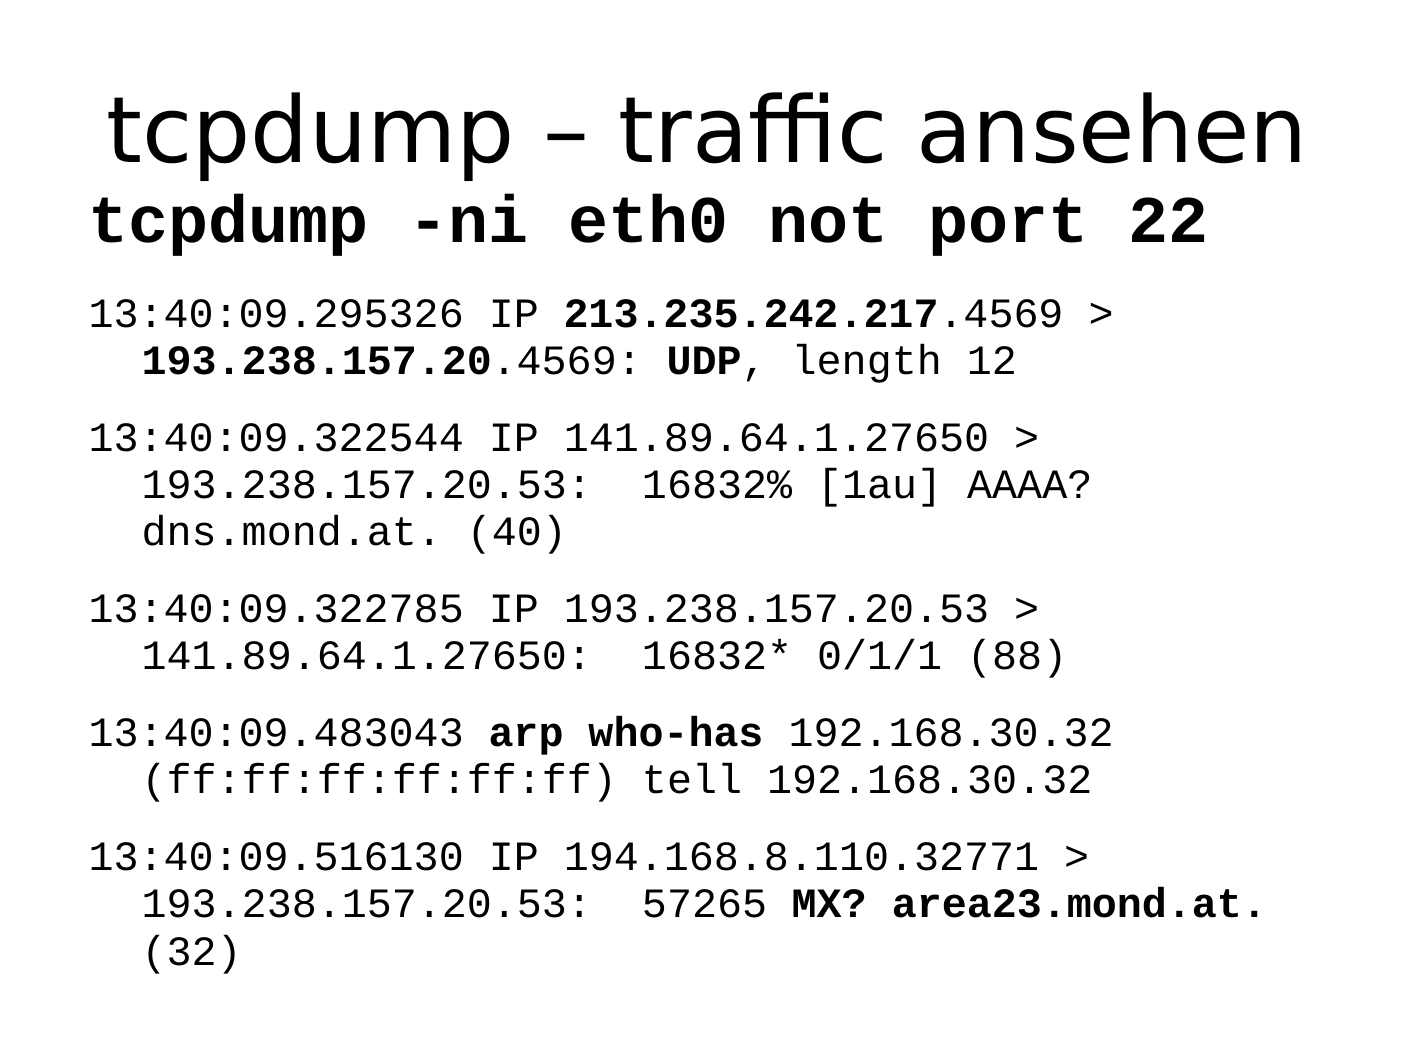

# tcpdump – traffic ansehen
tcpdump -ni eth0 not port 22
13:40:09.295326 IP 213.235.242.217.4569 > 193.238.157.20.4569: UDP, length 12
13:40:09.322544 IP 141.89.64.1.27650 > 193.238.157.20.53: 16832% [1au] AAAA? dns.mond.at. (40)
13:40:09.322785 IP 193.238.157.20.53 > 141.89.64.1.27650: 16832* 0/1/1 (88)
13:40:09.483043 arp who-has 192.168.30.32 (ff:ff:ff:ff:ff:ff) tell 192.168.30.32
13:40:09.516130 IP 194.168.8.110.32771 > 193.238.157.20.53: 57265 MX? area23.mond.at. (32)